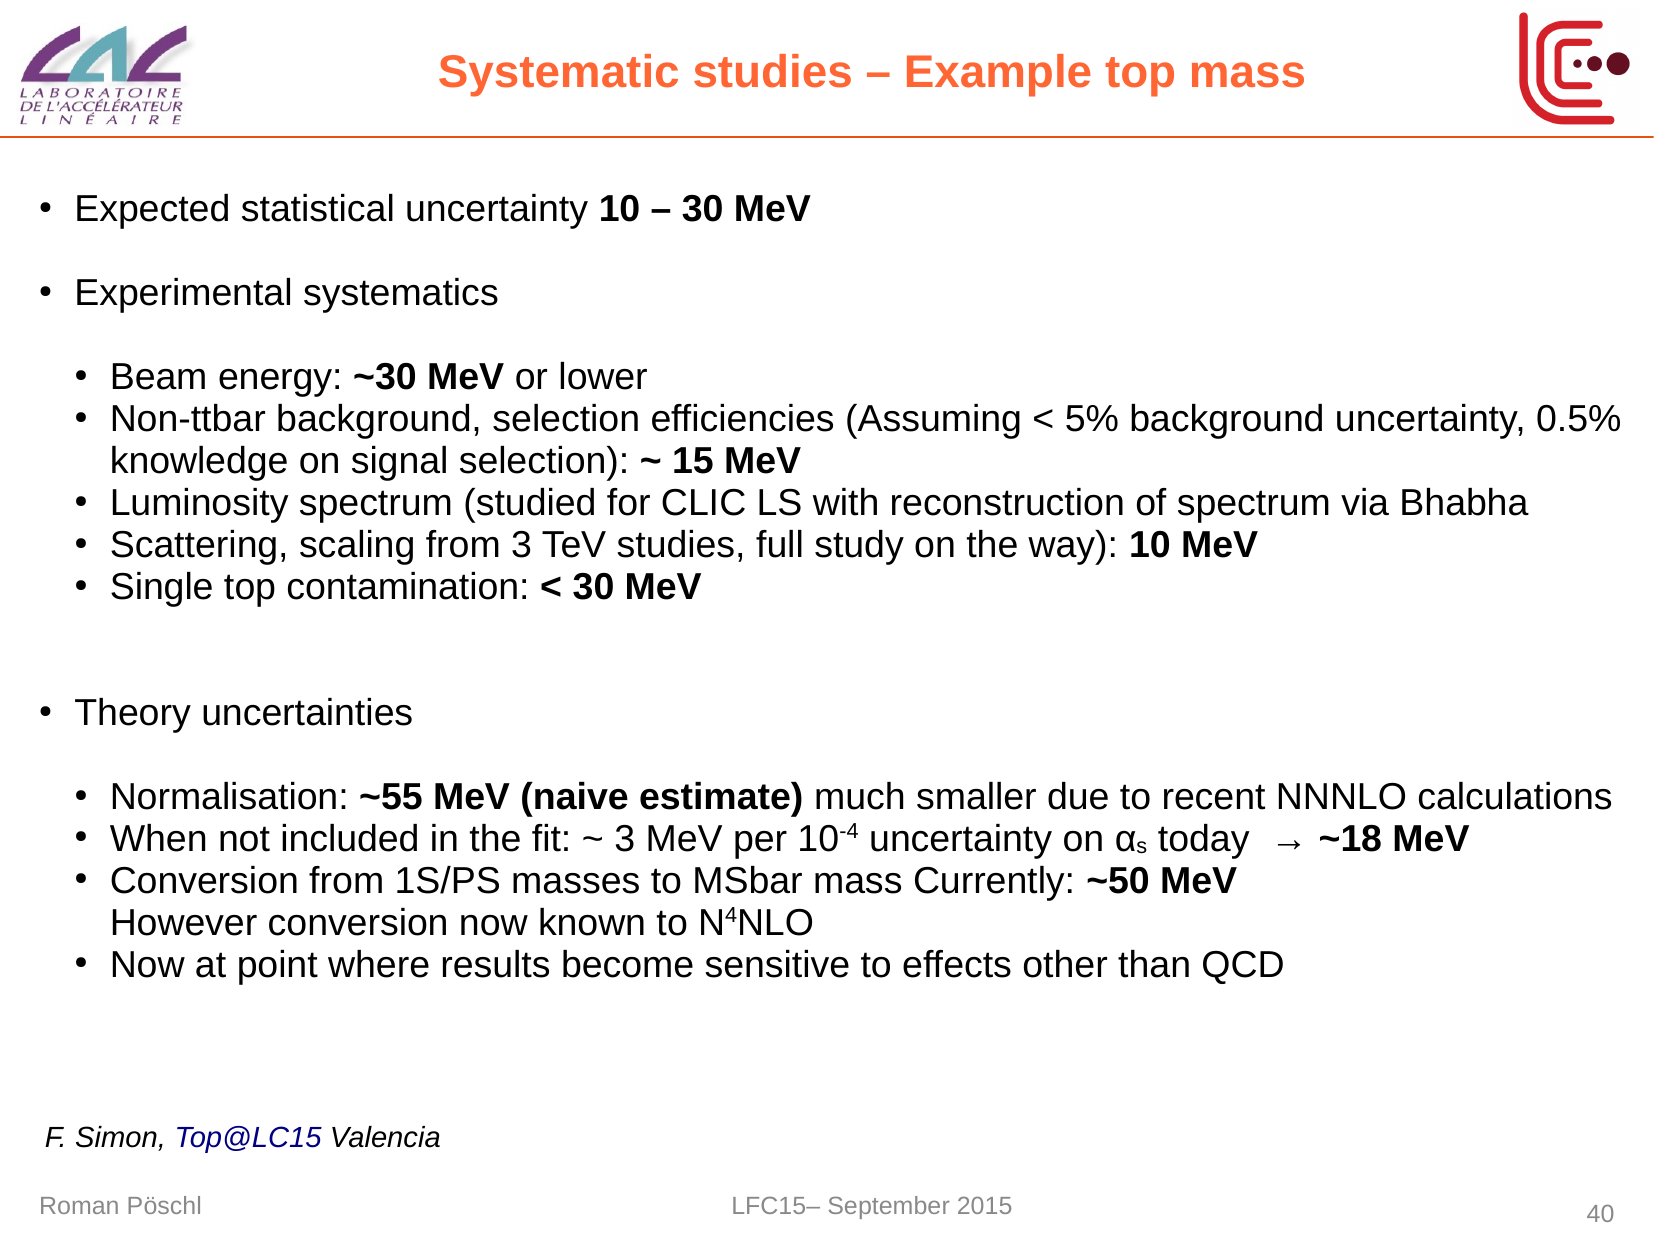

# Systematic studies – Example top mass
Expected statistical uncertainty 10 – 30 MeV
Experimental systematics
Beam energy: ~30 MeV or lower
Non-ttbar background, selection efficiencies (Assuming < 5% background uncertainty, 0.5%
knowledge on signal selection): ~ 15 MeV
Luminosity spectrum (studied for CLIC LS with reconstruction of spectrum via Bhabha
Scattering, scaling from 3 TeV studies, full study on the way): 10 MeV
Single top contamination: < 30 MeV
Theory uncertainties
Normalisation: ~55 MeV (naive estimate) much smaller due to recent NNNLO calculations
When not included in the fit: ~ 3 MeV per 10-4 uncertainty on αs today → ~18 MeV
Conversion from 1S/PS masses to MSbar mass Currently: ~50 MeV
However conversion now known to N4NLO
Now at point where results become sensitive to effects other than QCD
F. Simon, Top@LC15 Valencia